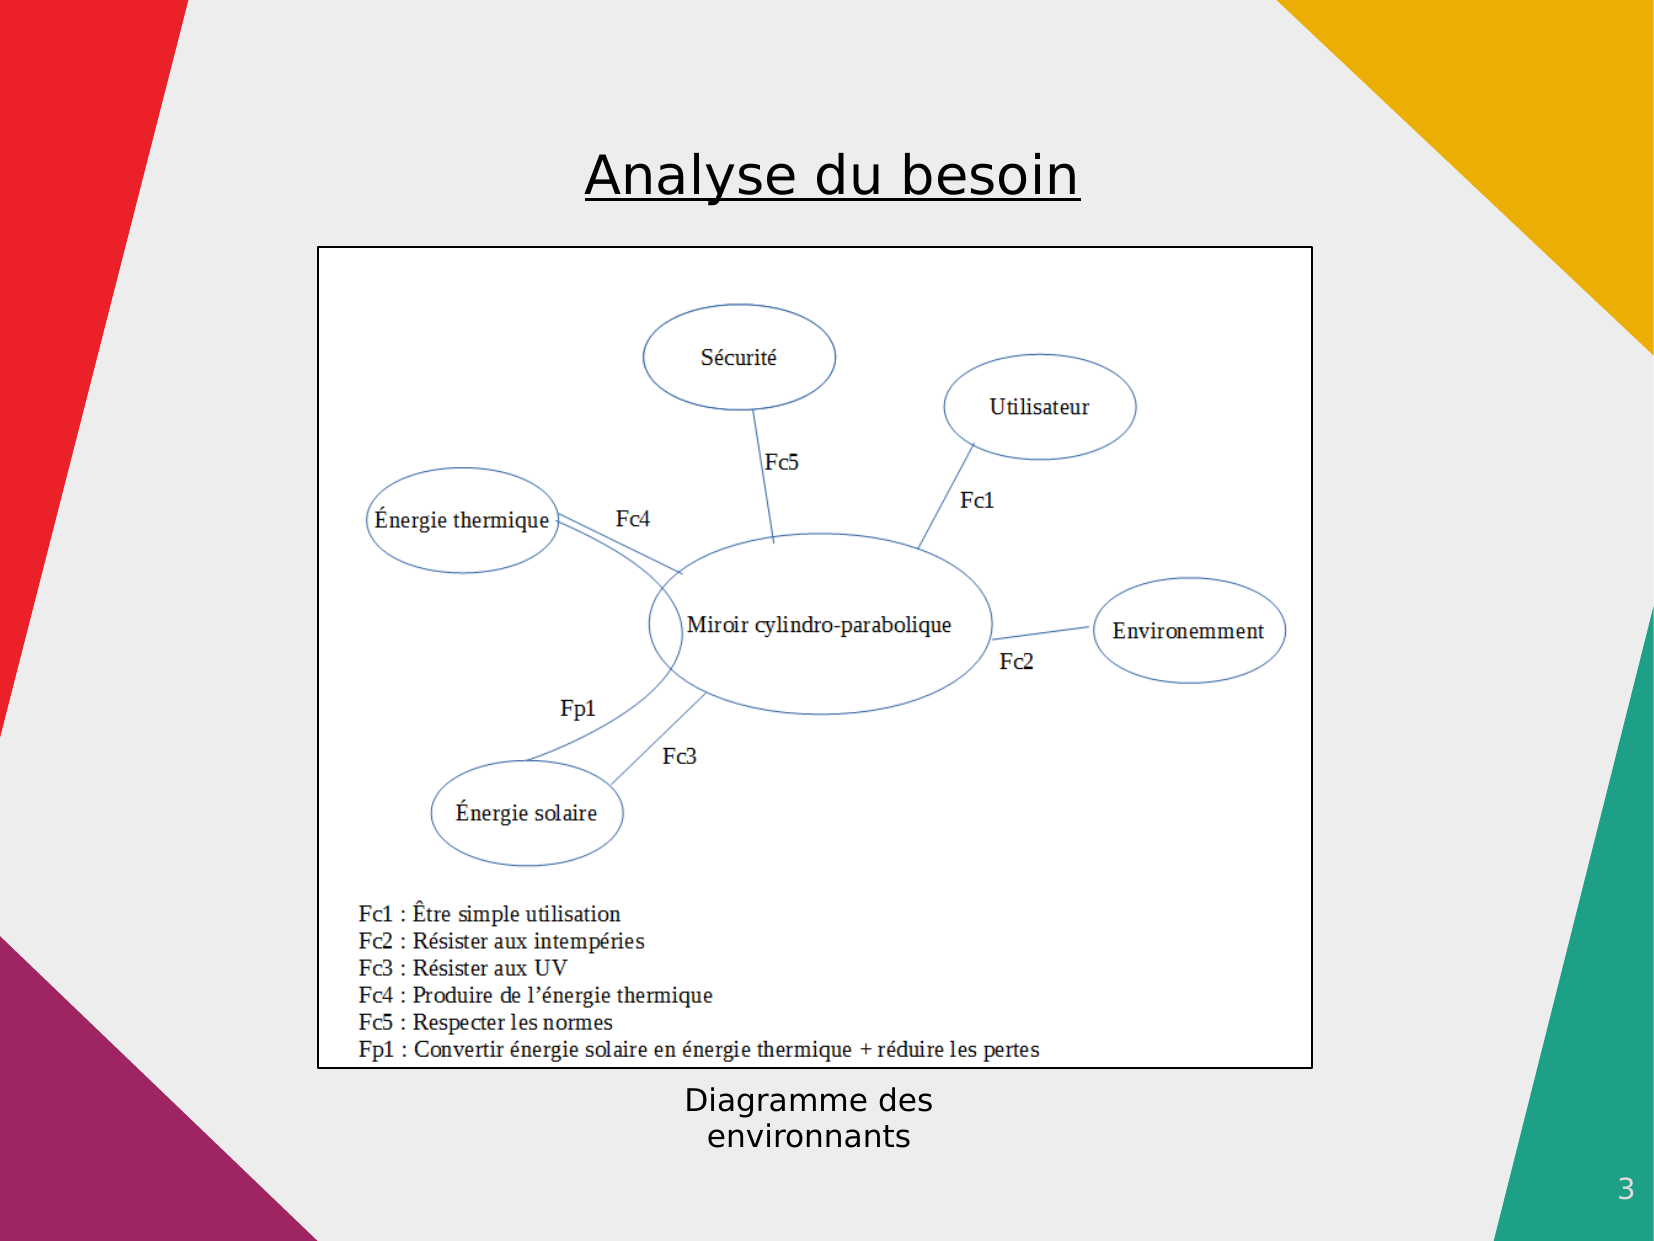

Analyse du besoin
Diagramme des environnants
3